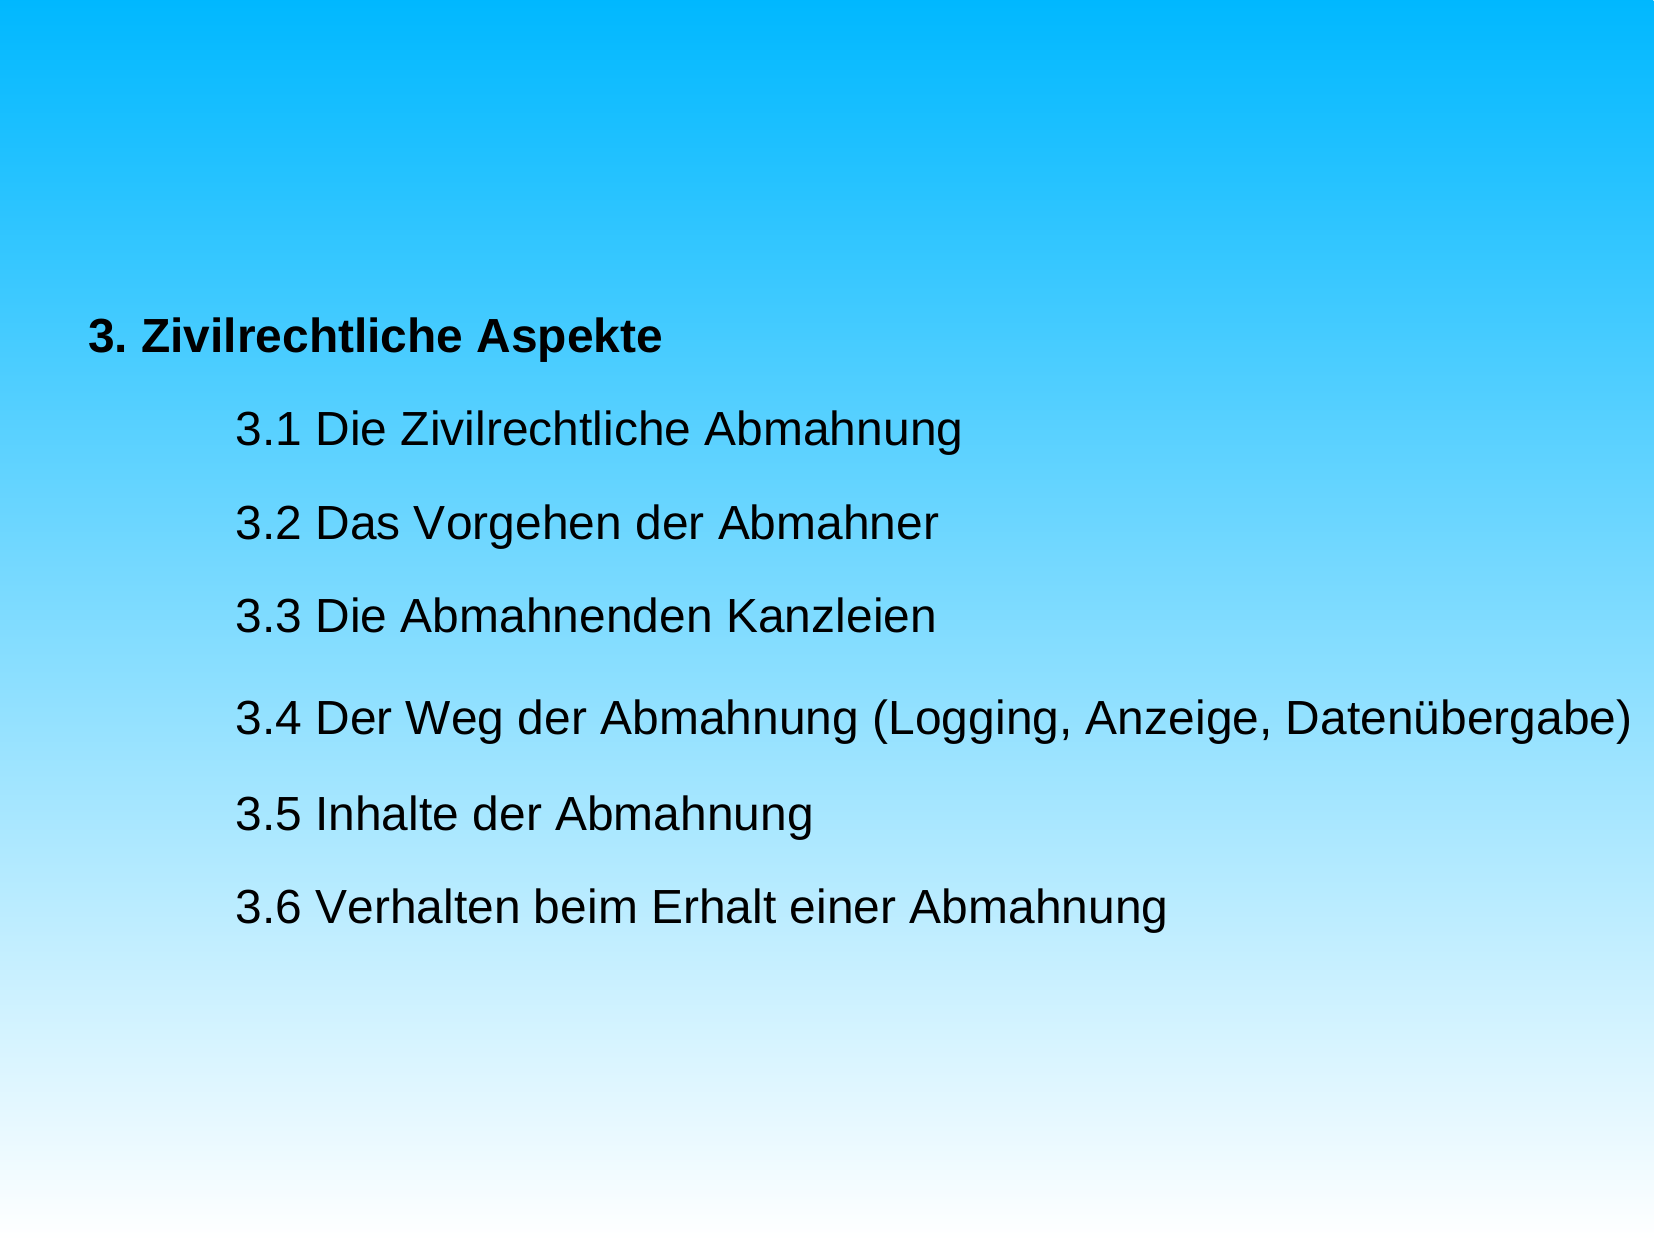

3. Zivilrechtliche Aspekte
			3.1 Die Zivilrechtliche Abmahnung
 		3.2 Das Vorgehen der Abmahner
			3.3 Die Abmahnenden Kanzleien
			3.4 Der Weg der Abmahnung (Logging, Anzeige, Datenübergabe)‏
			3.5 Inhalte der Abmahnung
 		3.6 Verhalten beim Erhalt einer Abmahnung